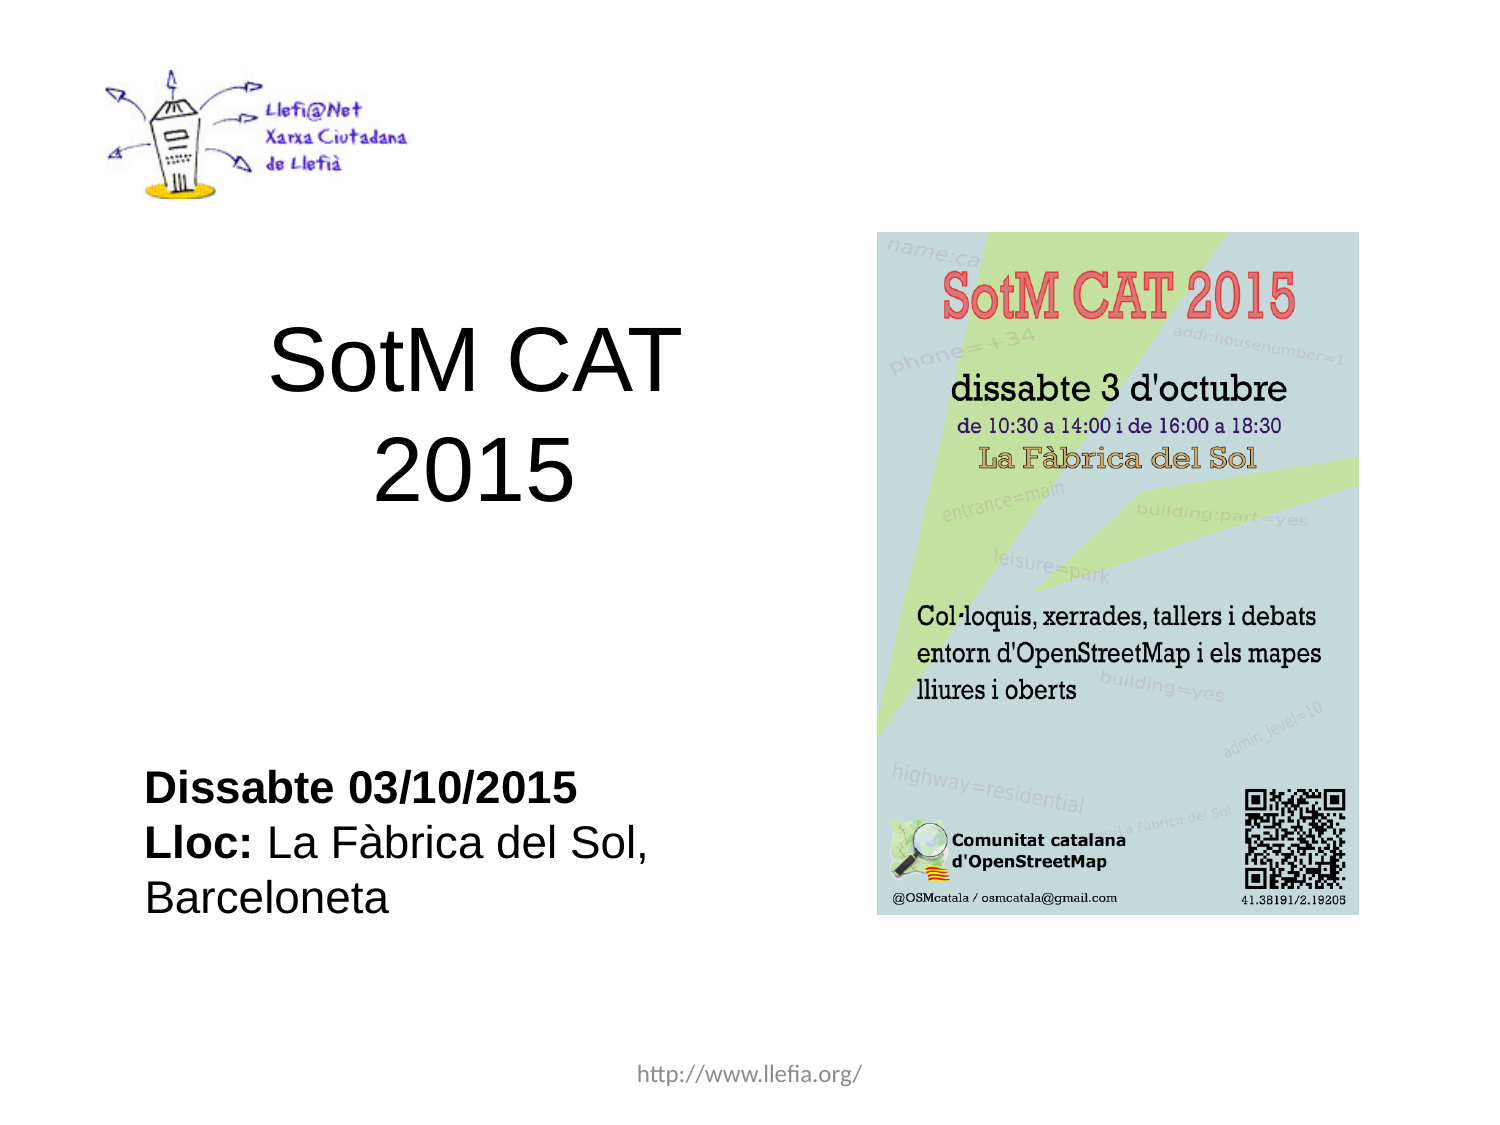

#
SotM CAT 2015
Dissabte 03/10/2015
Lloc: La Fàbrica del Sol, Barceloneta
http://www.llefia.org/